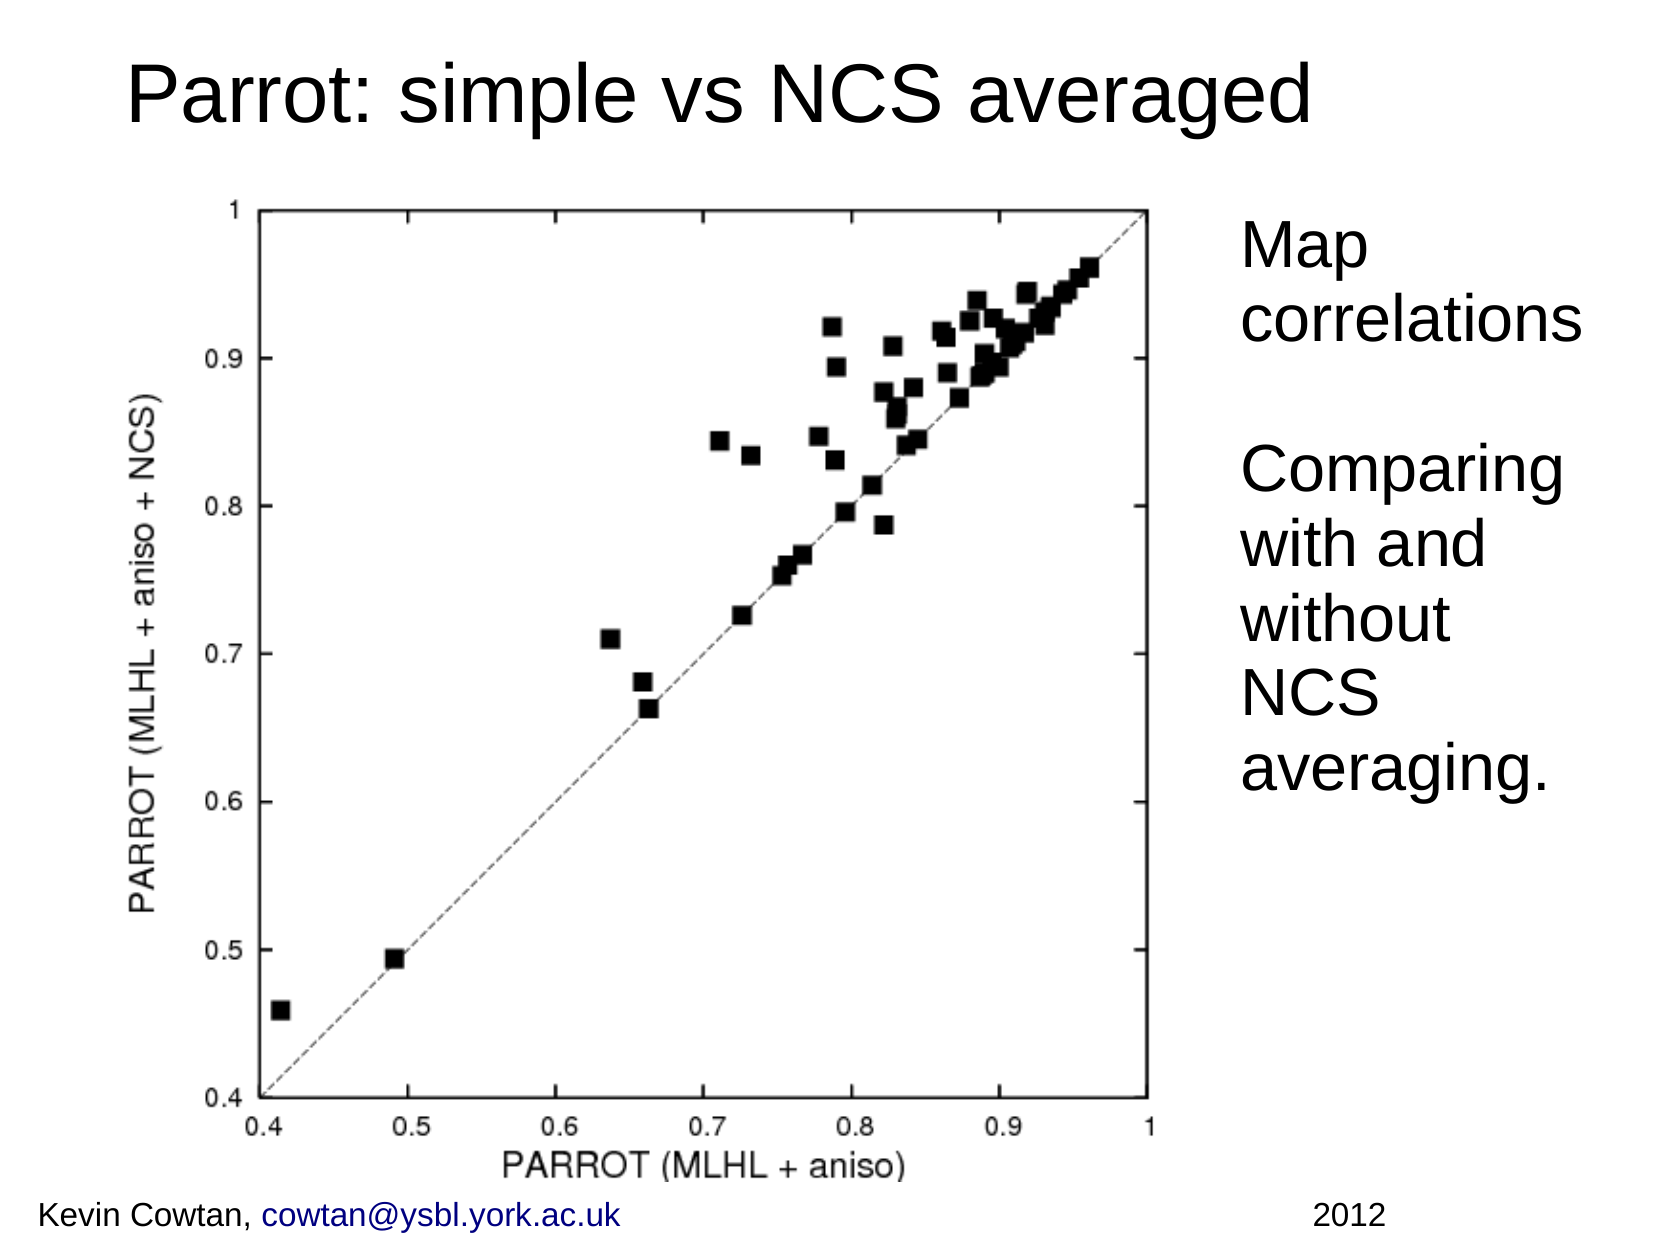

# Parrot: simple vs NCS averaged
Map
correlations
Comparing
with and
without
NCS
averaging.